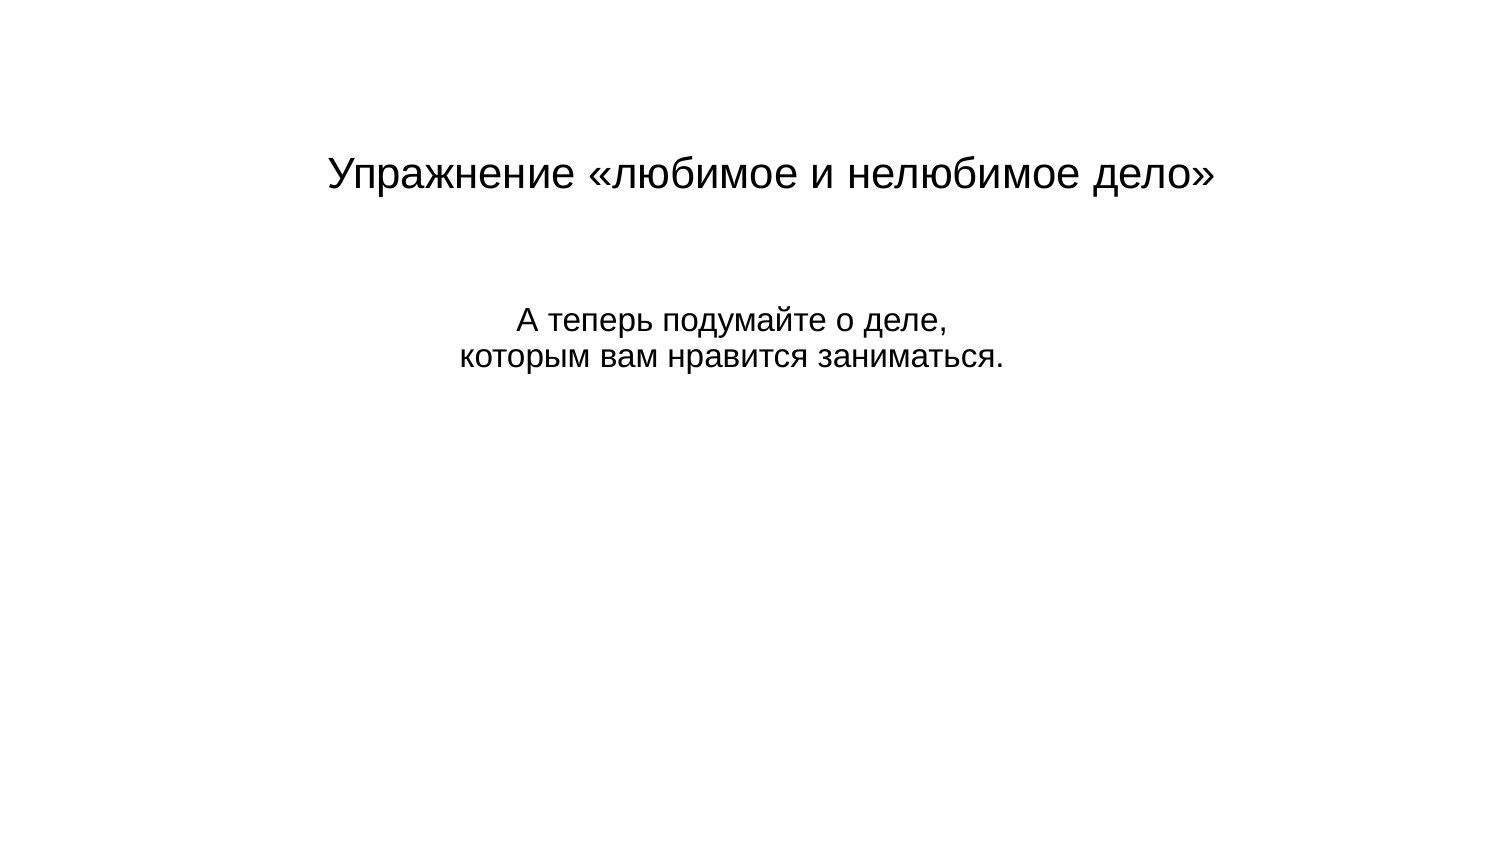

Упражнение «любимое и нелюбимое дело»
А теперь подумайте о деле,
которым вам нравится заниматься.